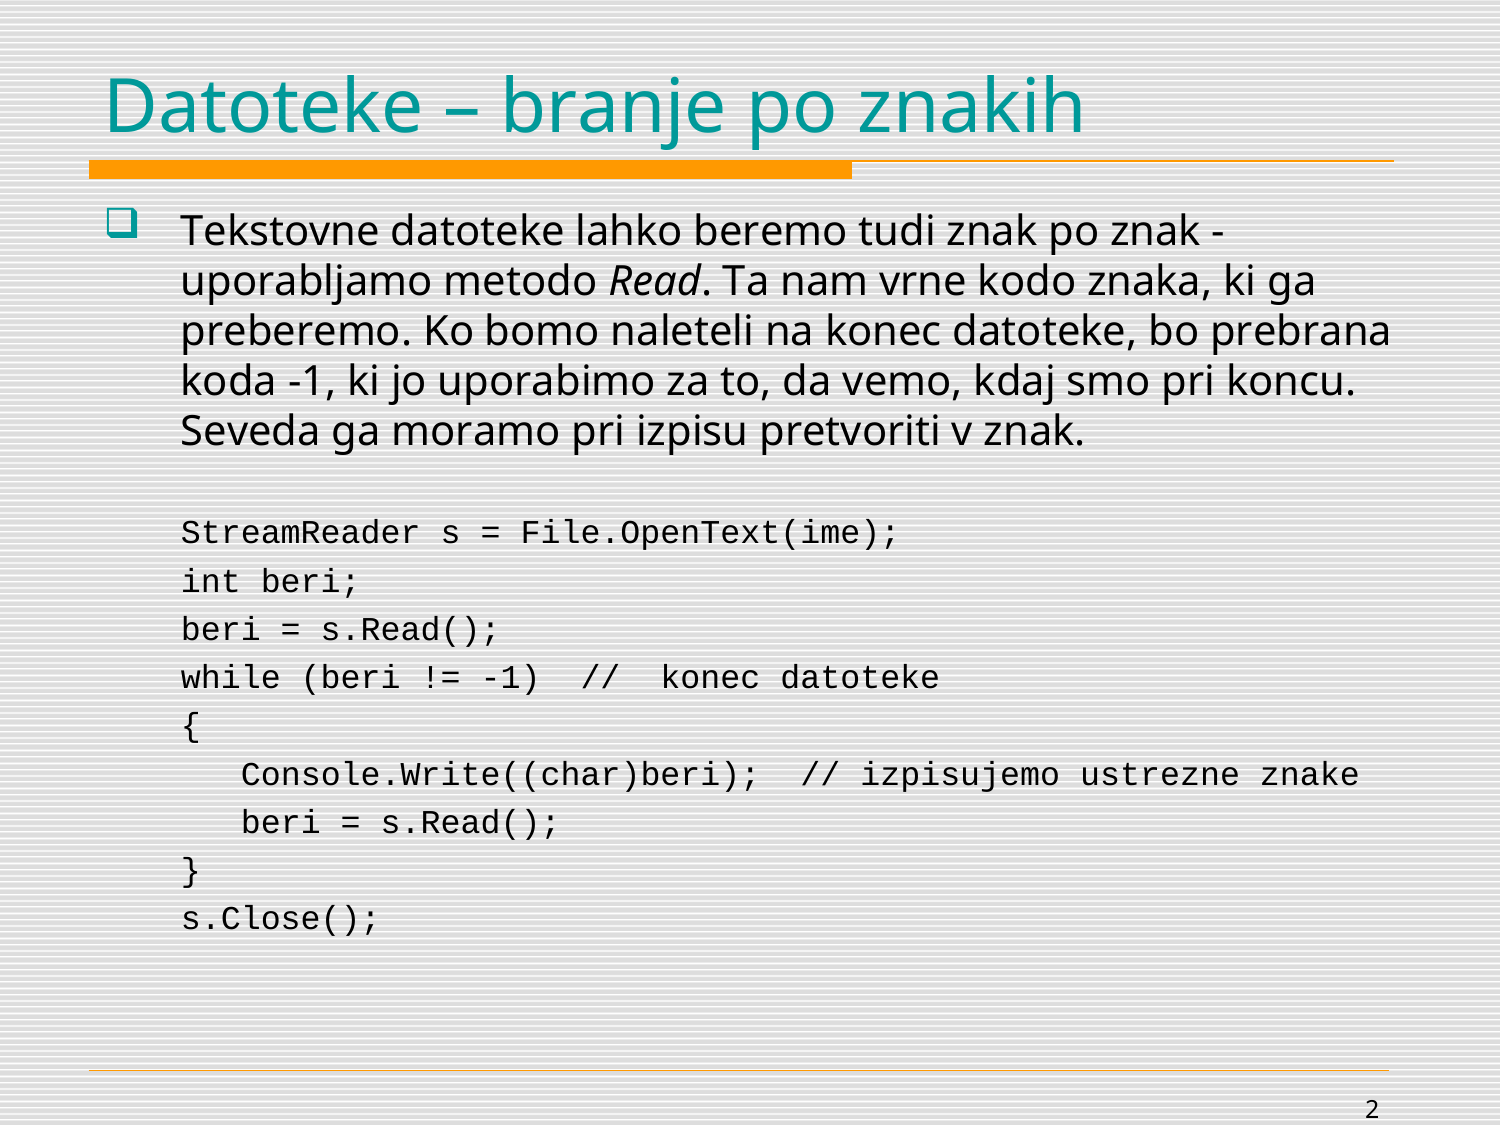

# Datoteke – branje po znakih
Tekstovne datoteke lahko beremo tudi znak po znak - uporabljamo metodo Read. Ta nam vrne kodo znaka, ki ga preberemo. Ko bomo naleteli na konec datoteke, bo prebrana koda -1, ki jo uporabimo za to, da vemo, kdaj smo pri koncu. Seveda ga moramo pri izpisu pretvoriti v znak.
StreamReader s = File.OpenText(ime);
int beri;
beri = s.Read();
while (beri != -1) // konec datoteke
{
 Console.Write((char)beri); // izpisujemo ustrezne znake
 beri = s.Read();
}
s.Close();